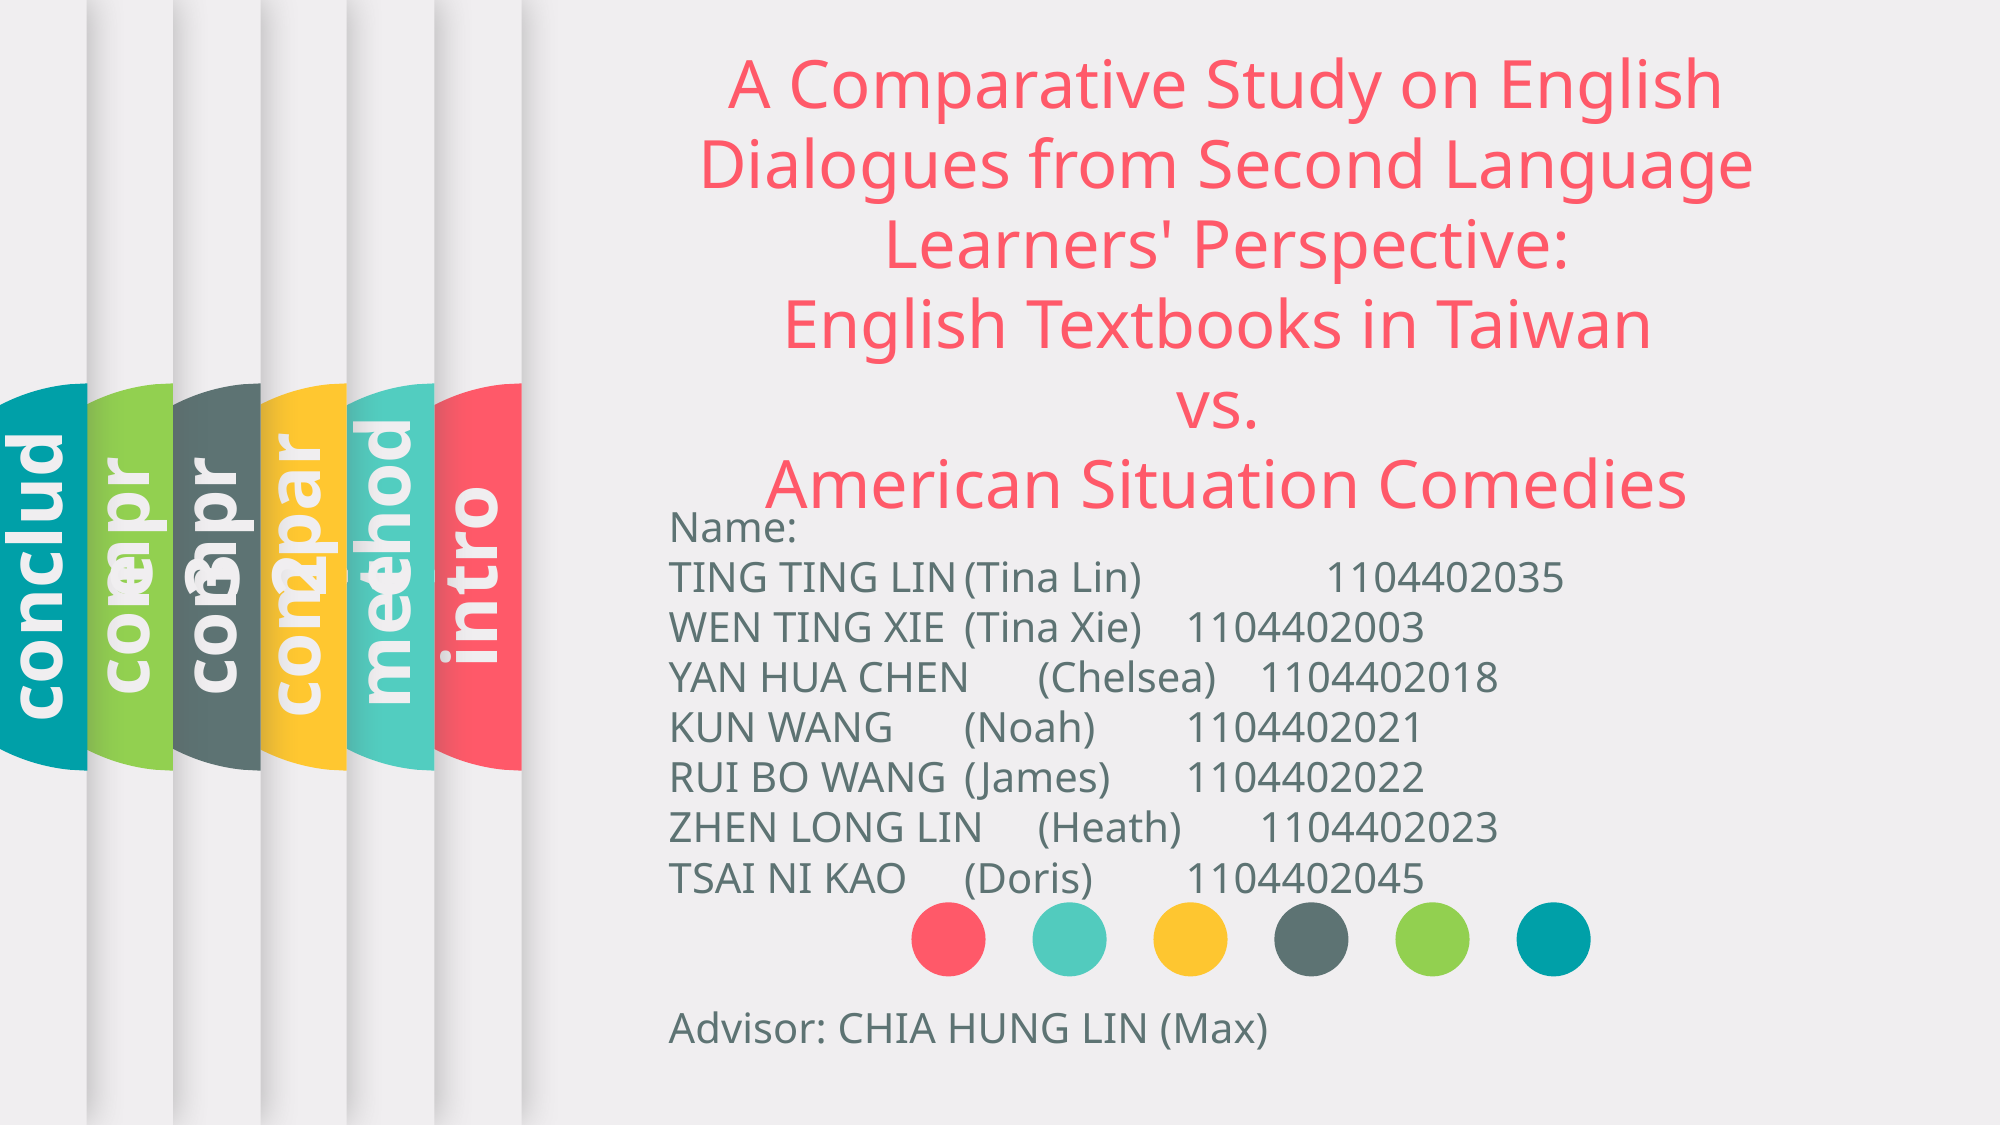

conclude
intro
method
compr 2
compare
compr 3
A Comparative Study on English Dialogues from Second Language Learners' Perspective:
English Textbooks in Taiwan
vs.
American Situation Comedies
Name:
TING TING LIN	(Tina Lin)	 1104402035
WEN TING XIE	(Tina Xie)	1104402003
YAN HUA CHEN	(Chelsea)	1104402018
KUN WANG	(Noah)		1104402021
RUI BO WANG	(James)		1104402022
ZHEN LONG LIN	(Heath)		1104402023
TSAI NI KAO	(Doris)		1104402045
Advisor: CHIA HUNG LIN (Max)